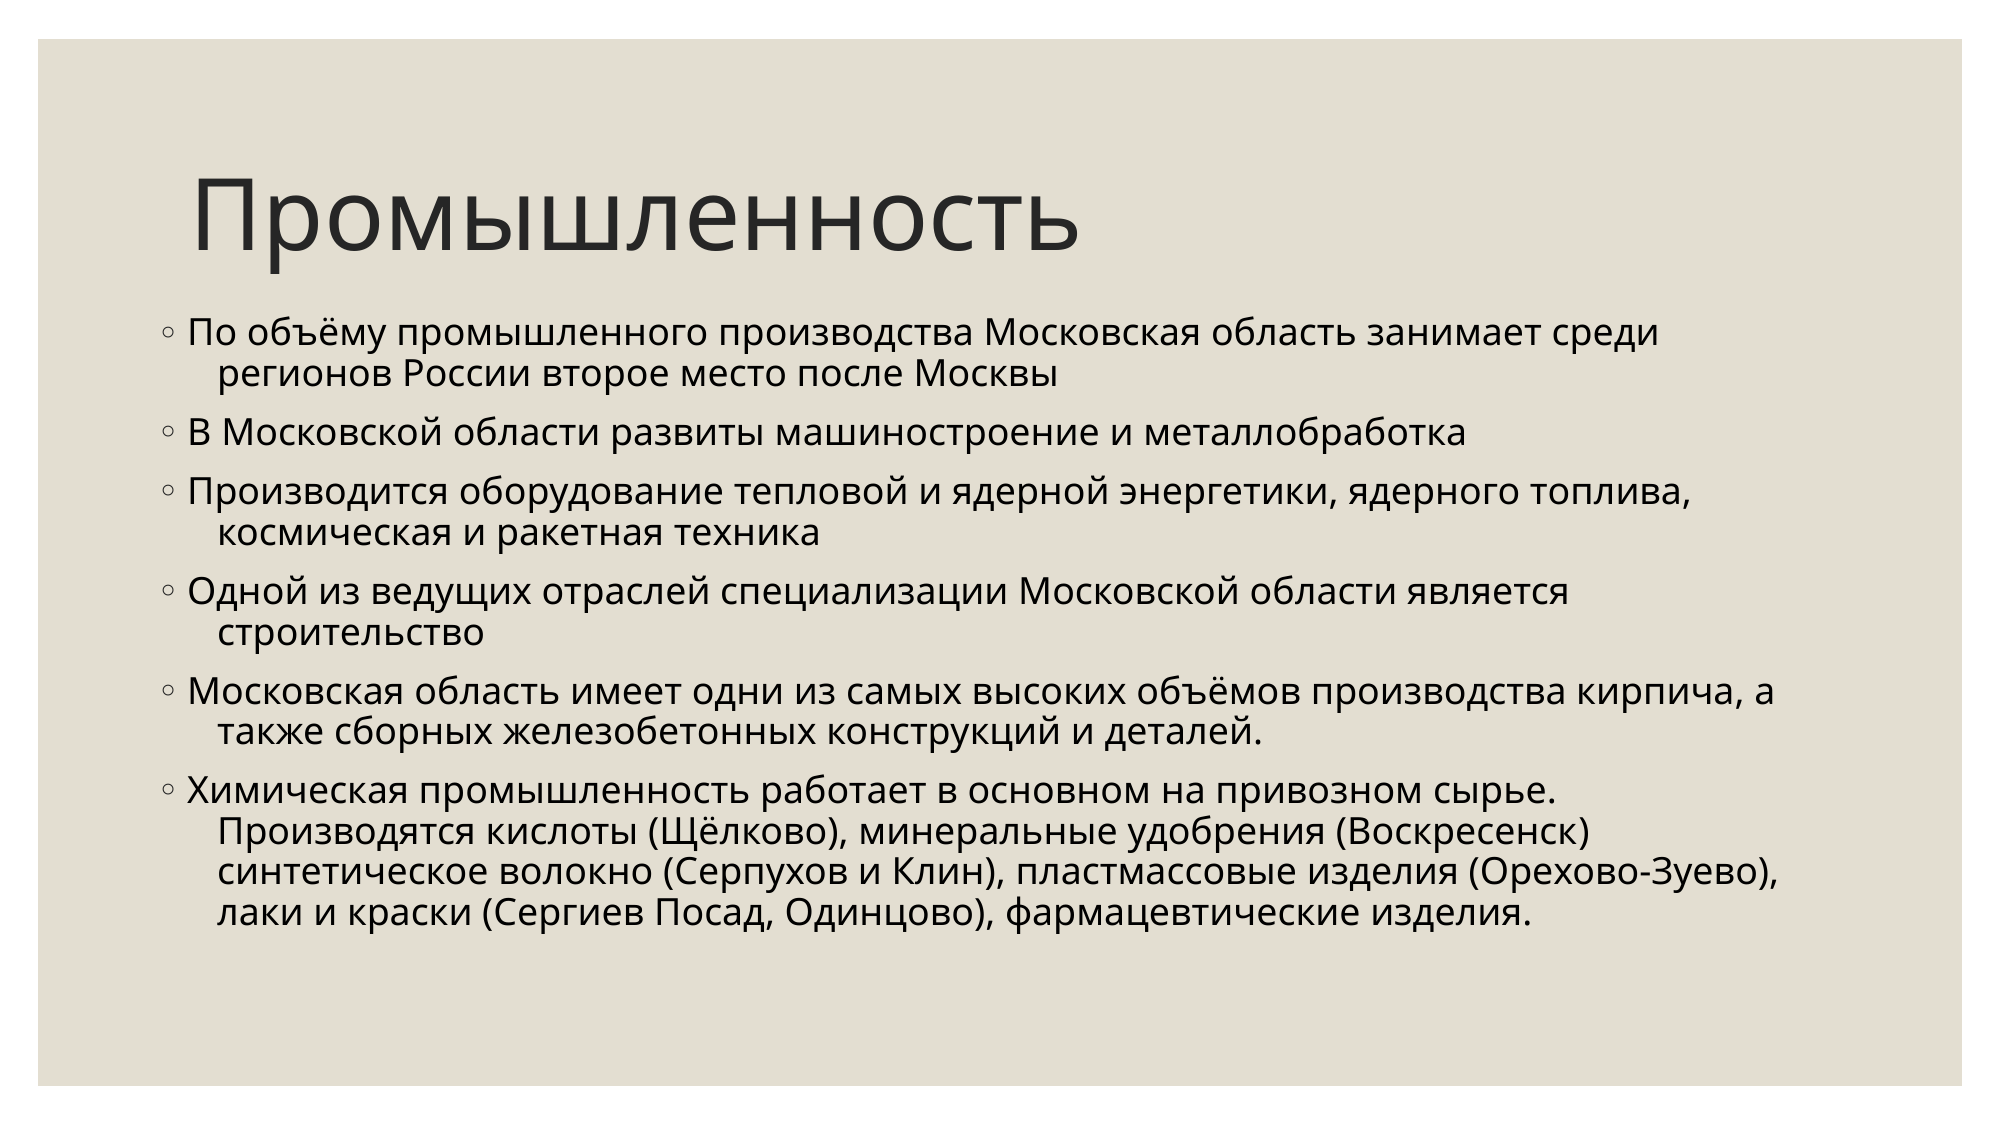

# Промышленность
По объёму промышленного производства Московская область занимает среди регионов России второе место после Москвы
В Московской области развиты машиностроение и металлобработка
Производится оборудование тепловой и ядерной энергетики, ядерного топлива, космическая и ракетная техника
Одной из ведущих отраслей специализации Московской области является строительство
Московская область имеет одни из самых высоких объёмов производства кирпича, а также сборных железобетонных конструкций и деталей.
Химическая промышленность работает в основном на привозном сырье. Производятся кислоты (Щёлково), минеральные удобрения (Воскресенск) синтетическое волокно (Серпухов и Клин), пластмассовые изделия (Орехово-Зуево), лаки и краски (Сергиев Посад, Одинцово), фармацевтические изделия.